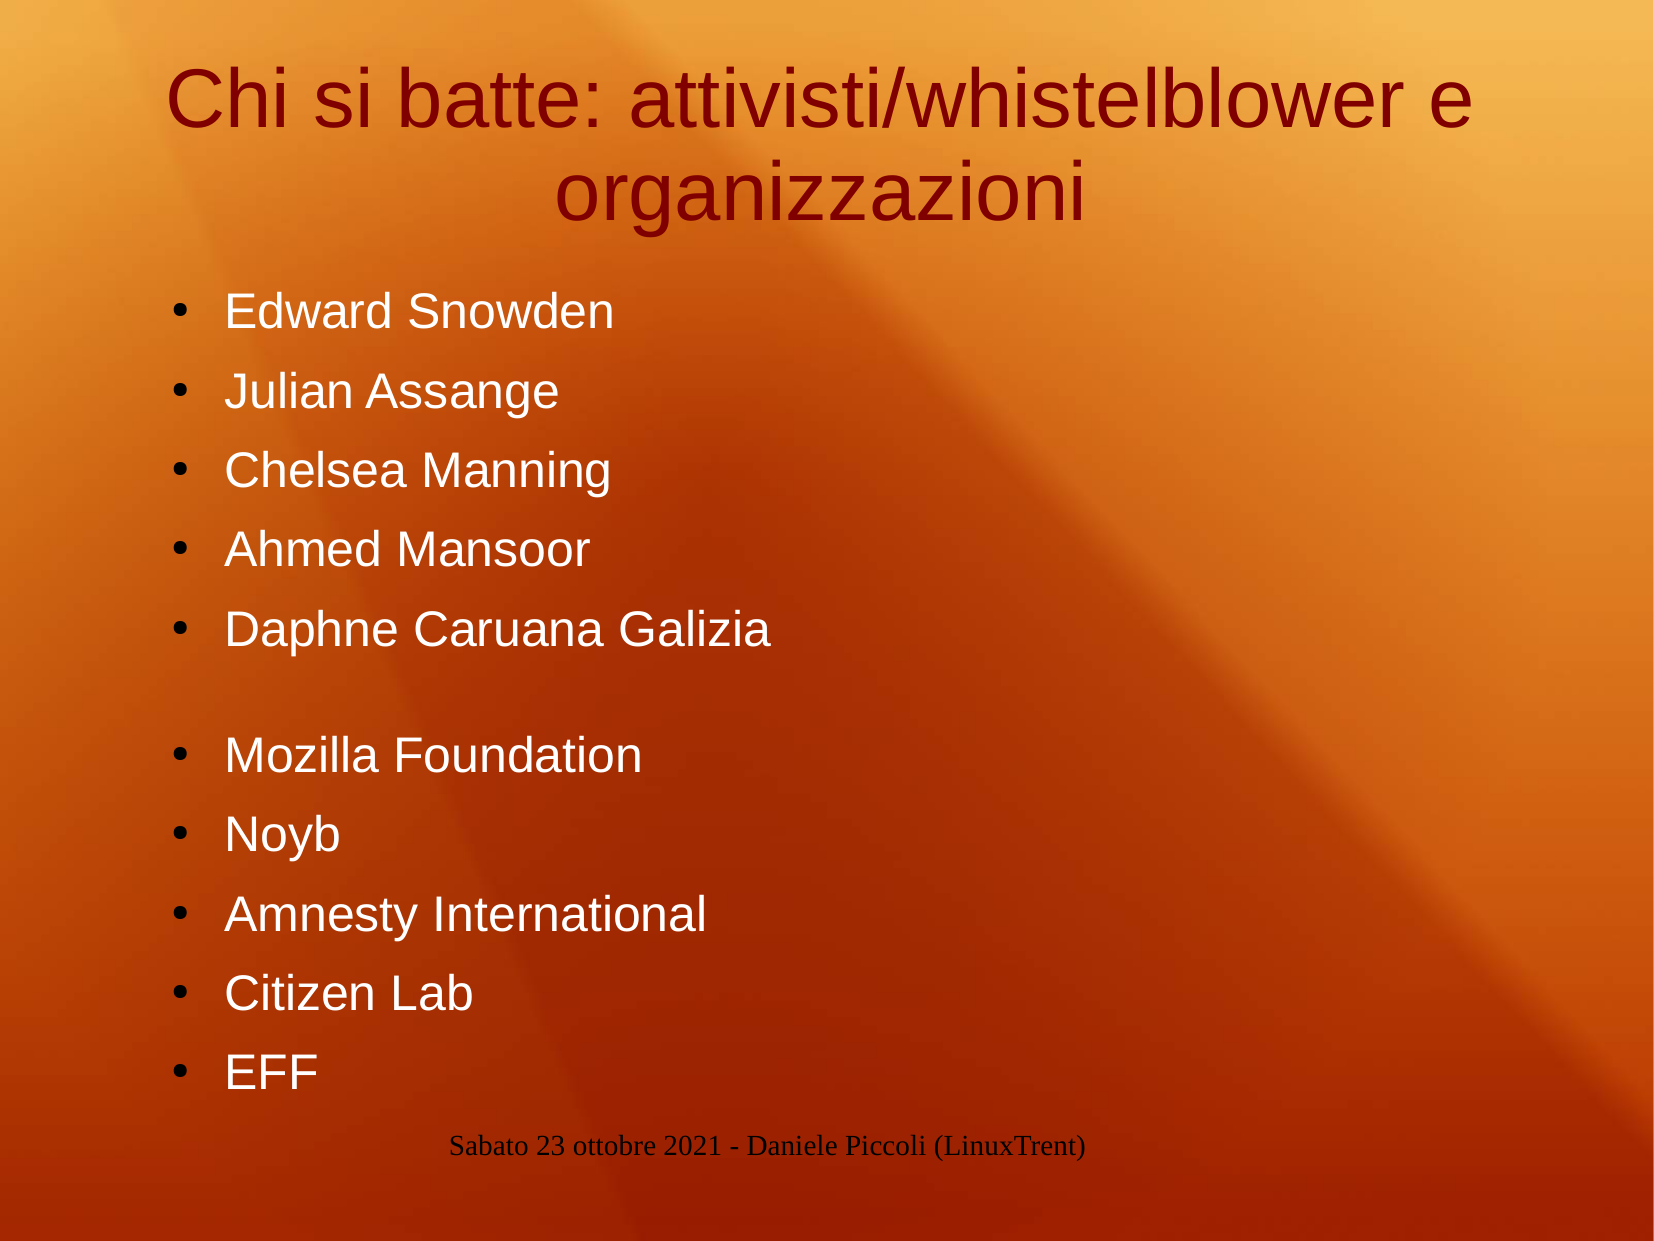

# Chi si batte: attivisti/whistelblower e organizzazioni
Edward Snowden
Julian Assange
Chelsea Manning
Ahmed Mansoor
Daphne Caruana Galizia
Mozilla Foundation
Noyb
Amnesty International
Citizen Lab
EFF
Sabato 23 ottobre 2021 - Daniele Piccoli (LinuxTrent)